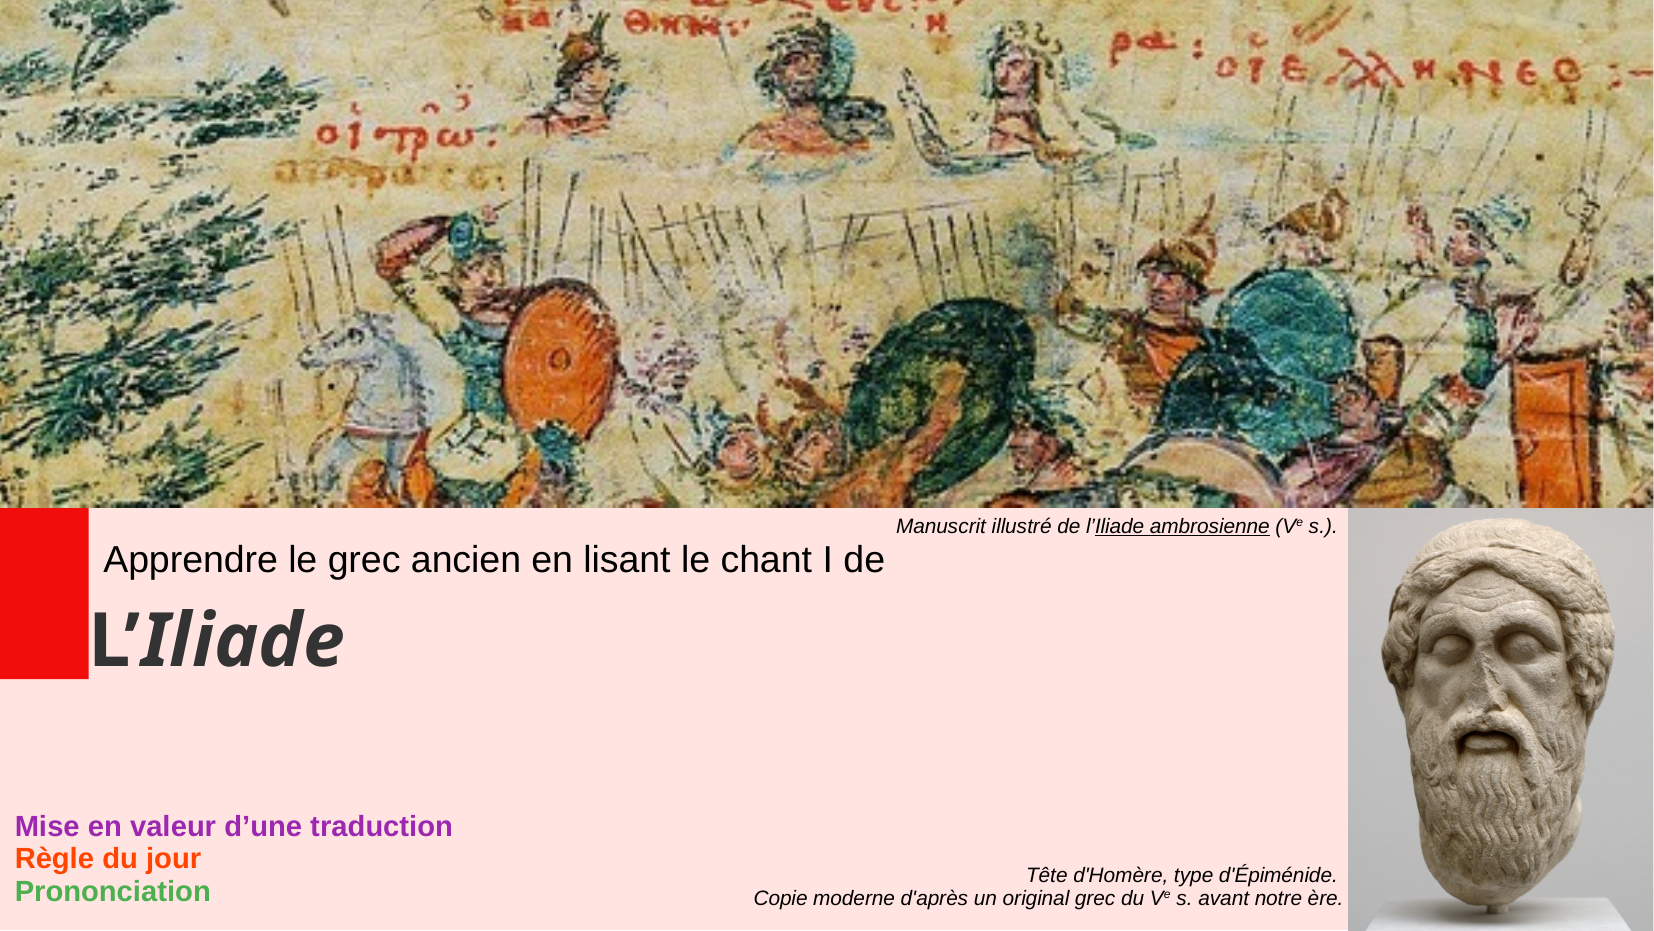

Manuscrit illustré de l’Iliade ambrosienne (Ve s.).
Tête d'Homère, type d'Épiménide.
Copie moderne d'après un original grec du Ve s. avant notre ère.
Apprendre le grec ancien en lisant le chant I de
# L’Iliade
Mise en valeur d’une traduction
Règle du jour
Prononciation
1